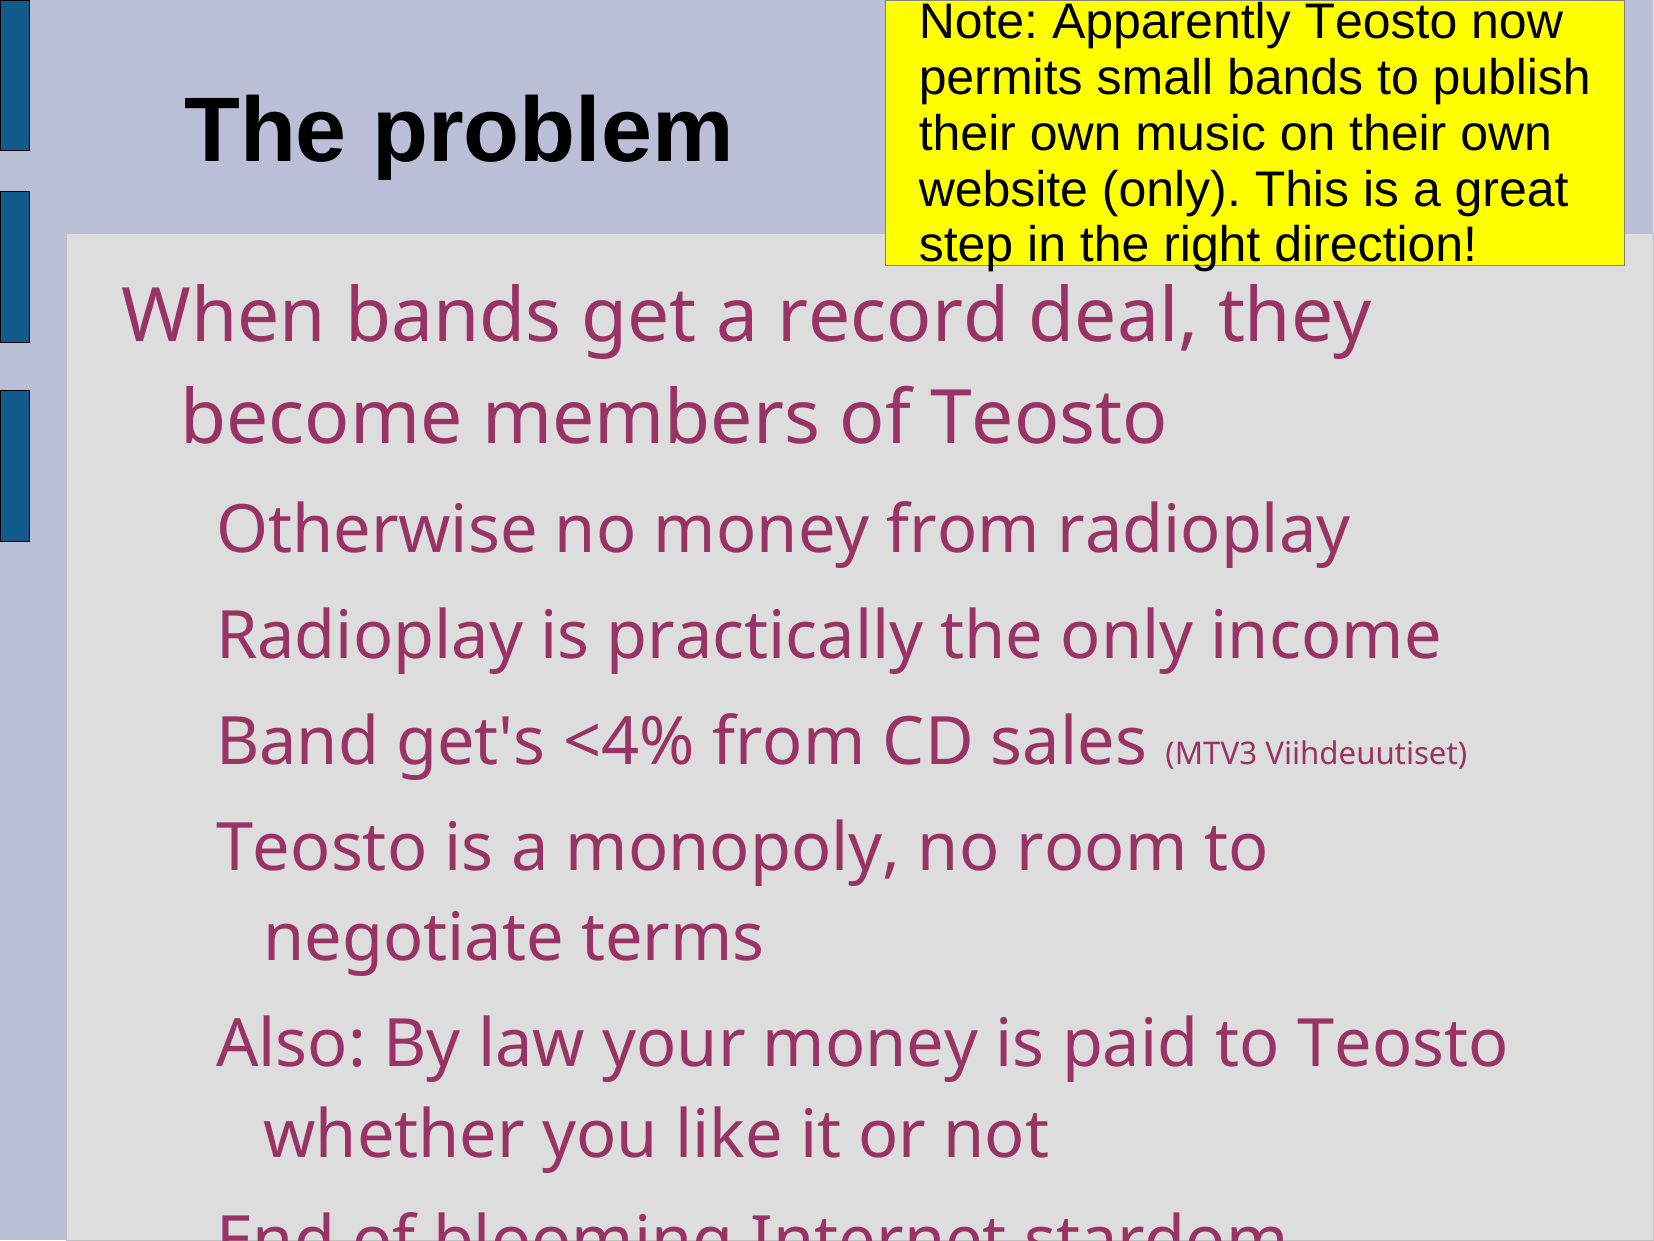

Note: Apparently Teosto now
permits small bands to publish
their own music on their own
website (only). This is a great
step in the right direction!
# The problem
When bands get a record deal, they become members of Teosto
Otherwise no money from radioplay
Radioplay is practically the only income
Band get's <4% from CD sales (MTV3 Viihdeuutiset)
Teosto is a monopoly, no room to negotiate terms
Also: By law your money is paid to Teosto whether you like it or not
End of blooming Internet stardom
Also cannot perform for charity, etcetc...